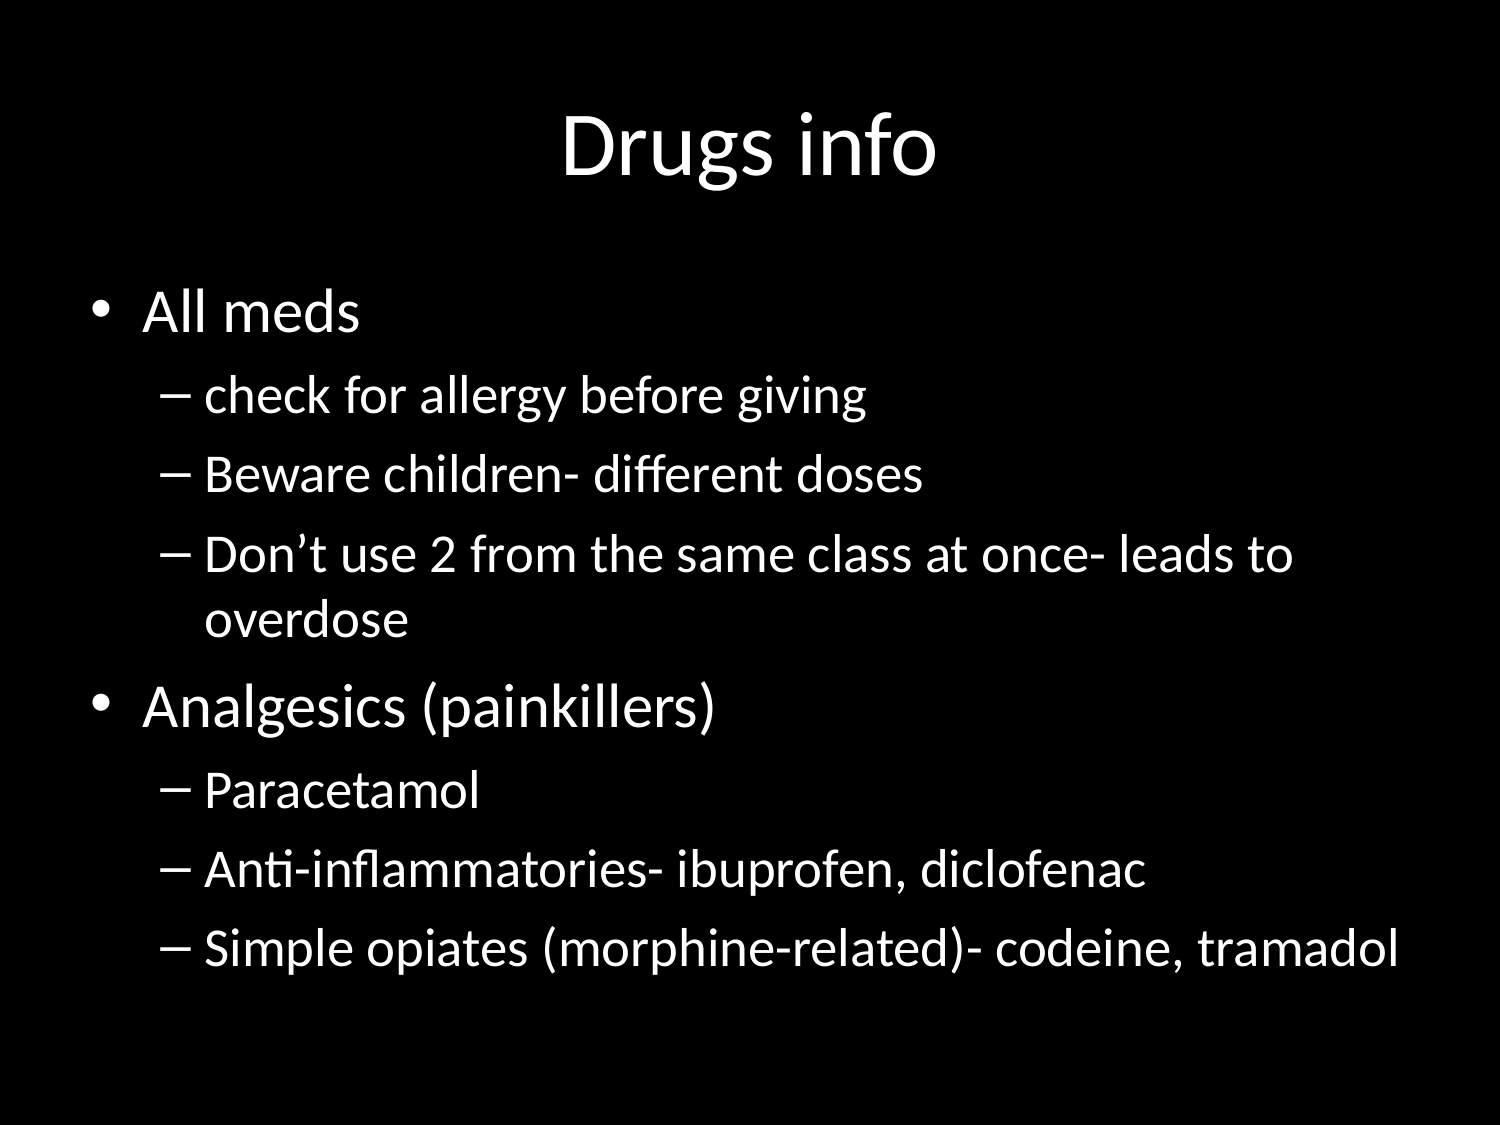

# Drugs info
All meds
check for allergy before giving
Beware children- different doses
Don’t use 2 from the same class at once- leads to overdose
Analgesics (painkillers)
Paracetamol
Anti-inflammatories- ibuprofen, diclofenac
Simple opiates (morphine-related)- codeine, tramadol